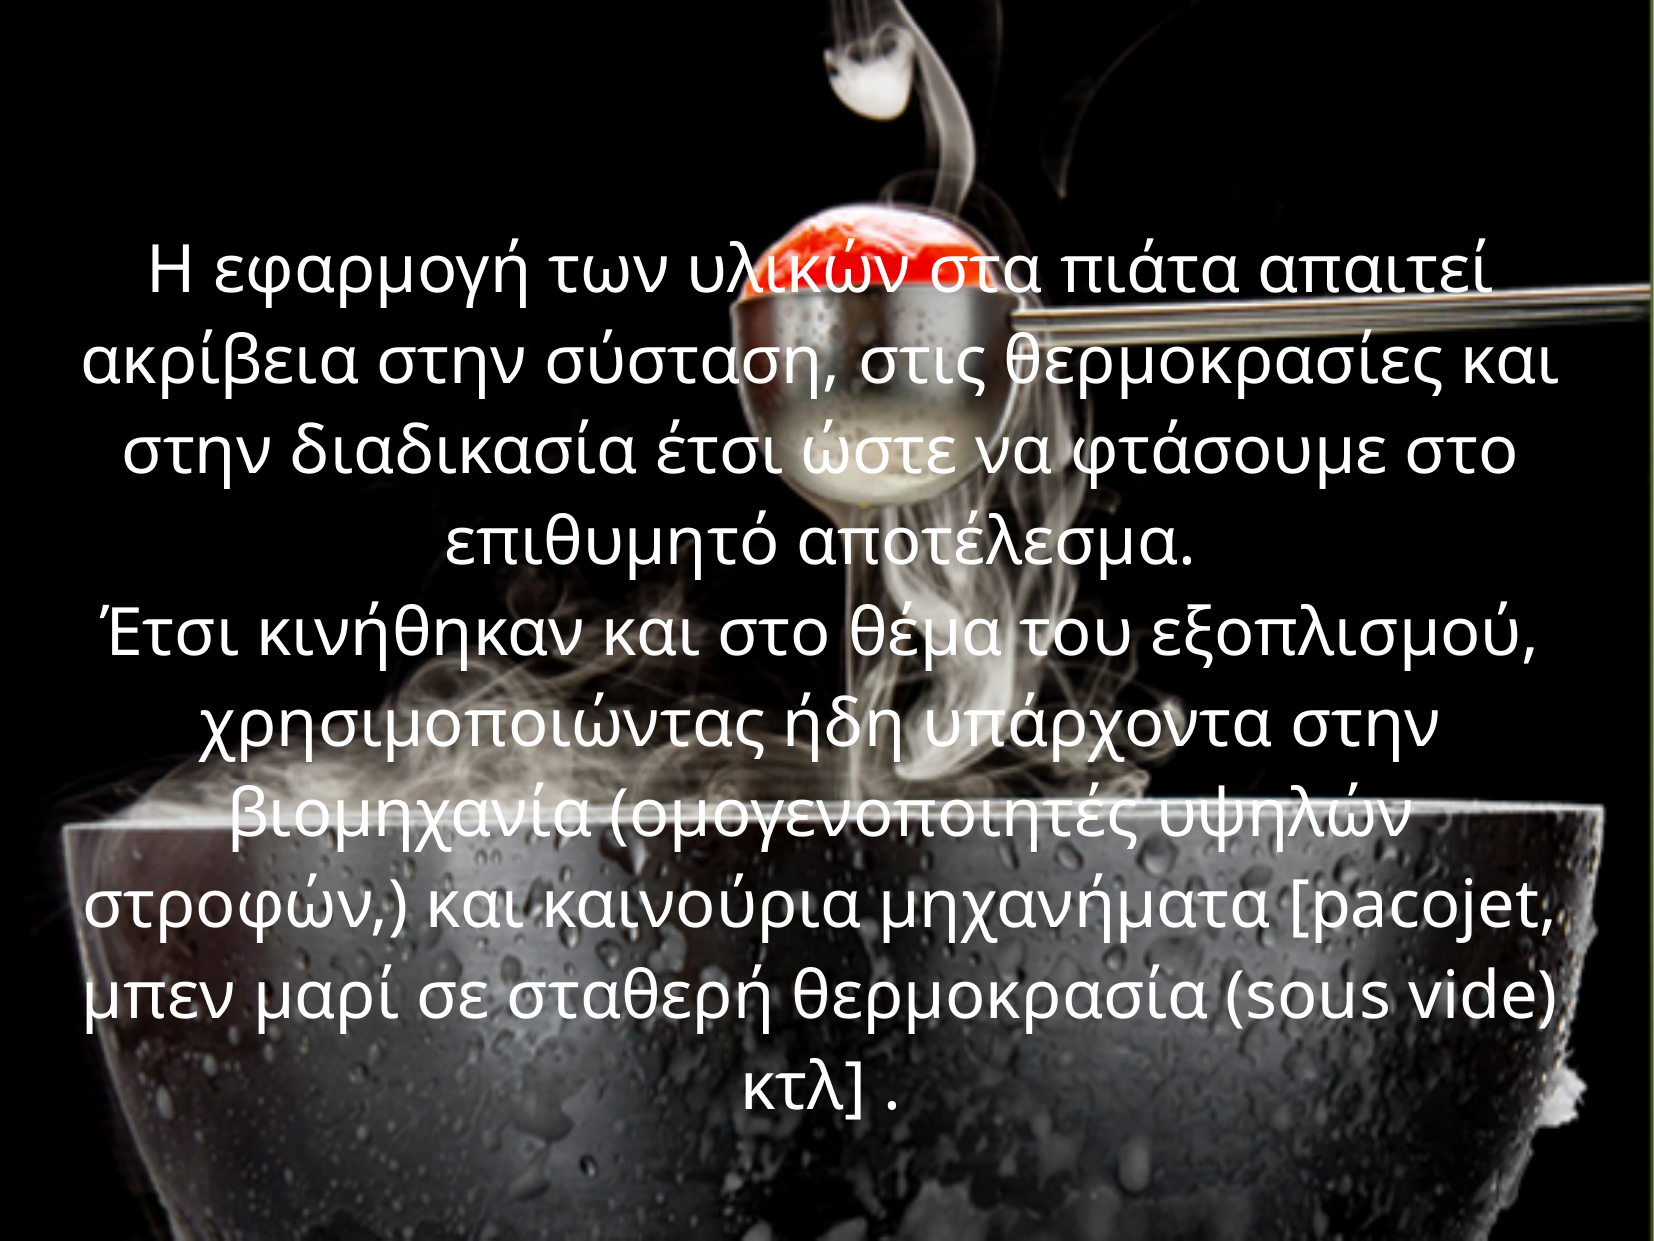

# Η εφαρμογή των υλικών στα πιάτα απαιτεί ακρίβεια στην σύσταση, στις θερμοκρασίες και στην διαδικασία έτσι ώστε να φτάσουμε στο επιθυμητό αποτέλεσμα.
Έτσι κινήθηκαν και στο θέμα του εξοπλισμού, χρησιμοποιώντας ήδη υπάρχοντα στην βιομηχανία (ομογενοποιητές υψηλών στροφών,) και καινούρια μηχανήματα [pacojet, μπεν μαρί σε σταθερή θερμοκρασία (sous vide) κτλ] .